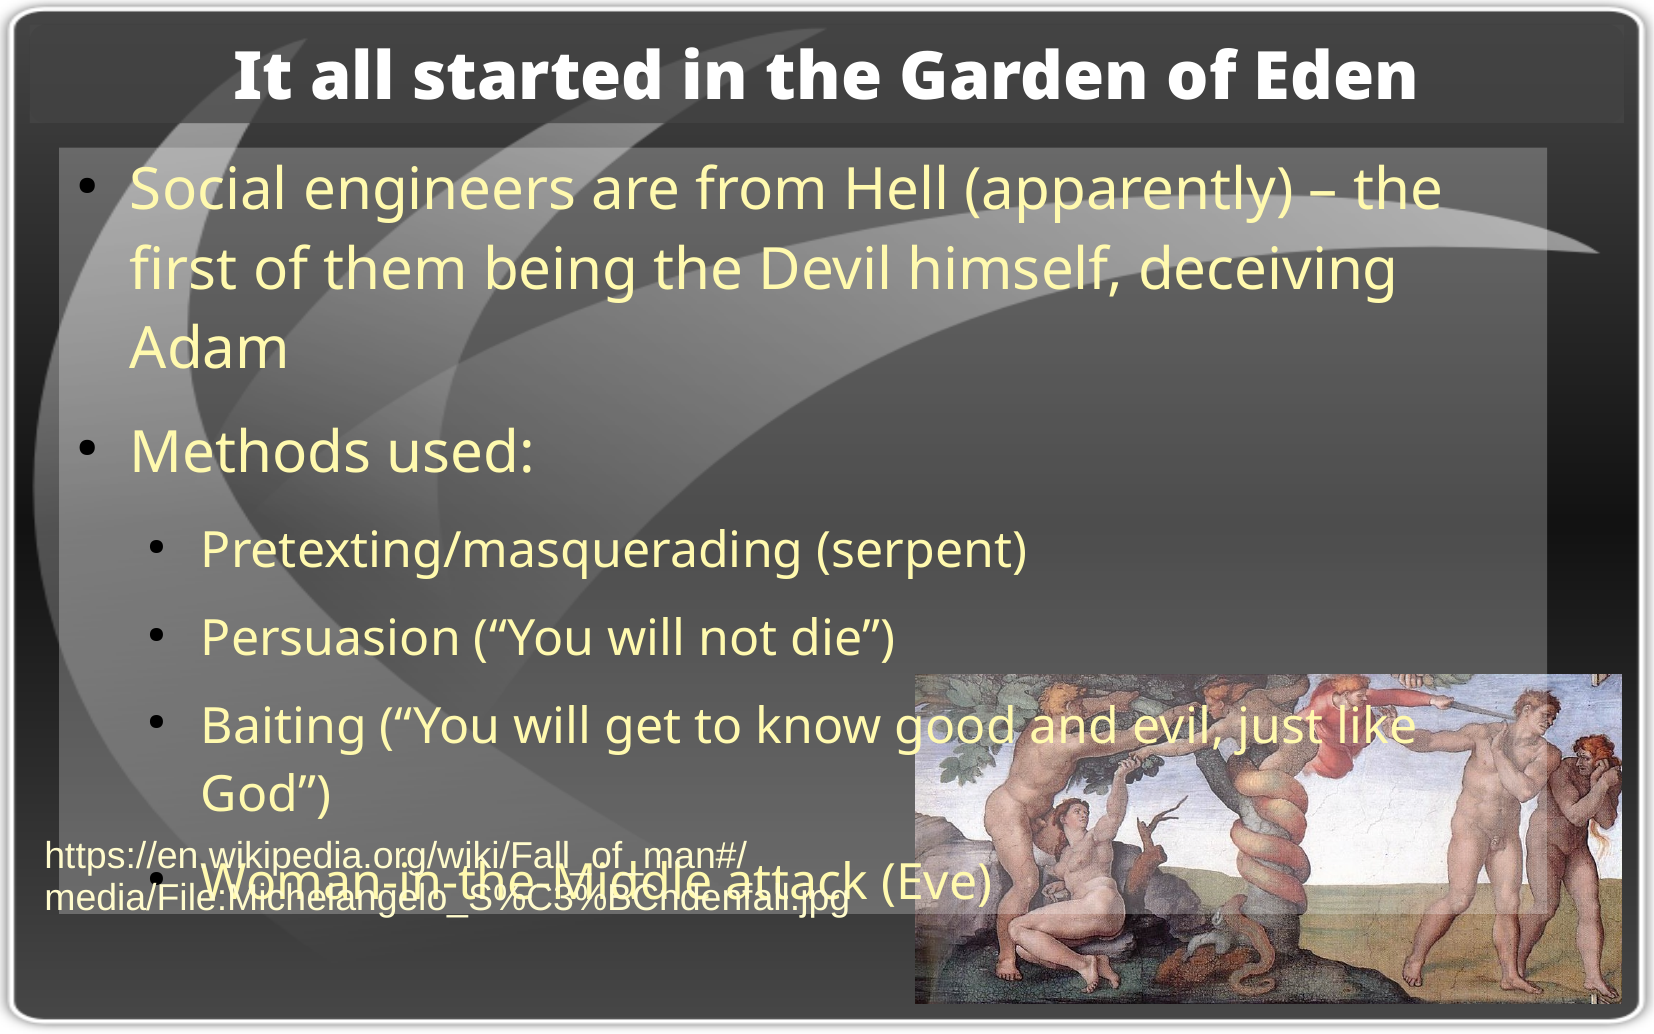

# It all started in the Garden of Eden
Social engineers are from Hell (apparently) – the first of them being the Devil himself, deceiving Adam
Methods used:
Pretexting/masquerading (serpent)
Persuasion (“You will not die”)
Baiting (“You will get to know good and evil, just like God”)
Woman-in-the-Middle attack (Eve)
https://en.wikipedia.org/wiki/Fall_of_man#/media/File:Michelangelo_S%C3%BCndenfall.jpg